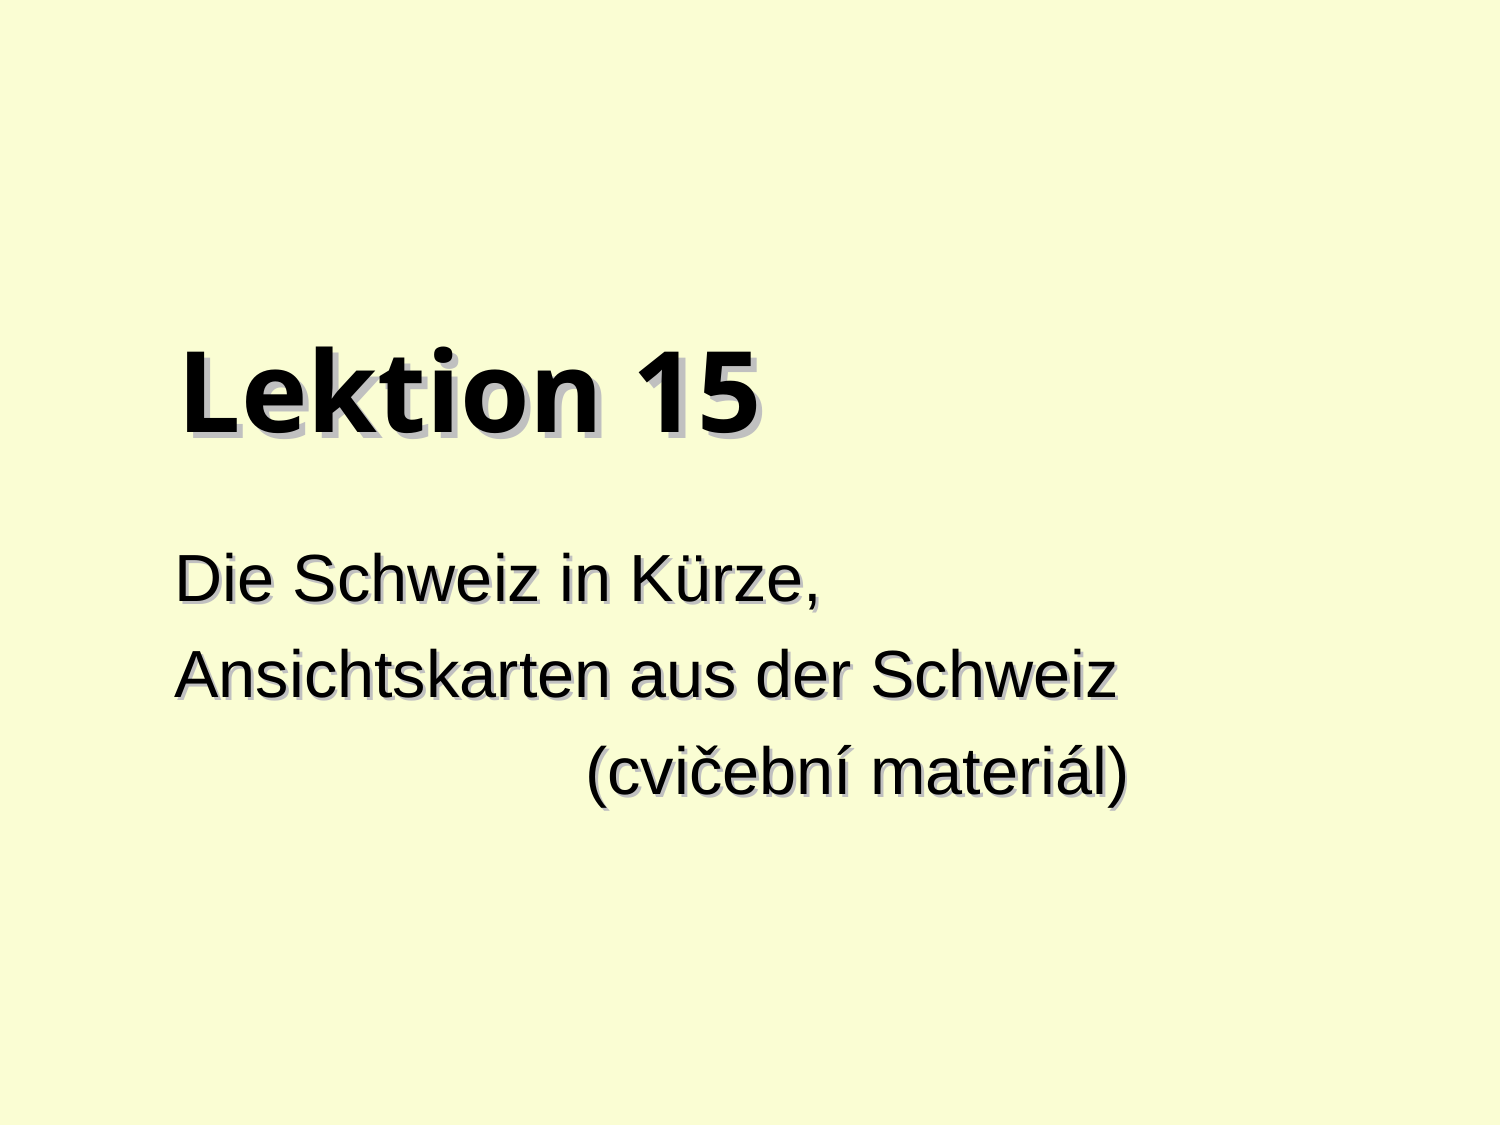

# Lektion 15
Die Schweiz in Kürze,
Ansichtskarten aus der Schweiz
		 (cvičební materiál)